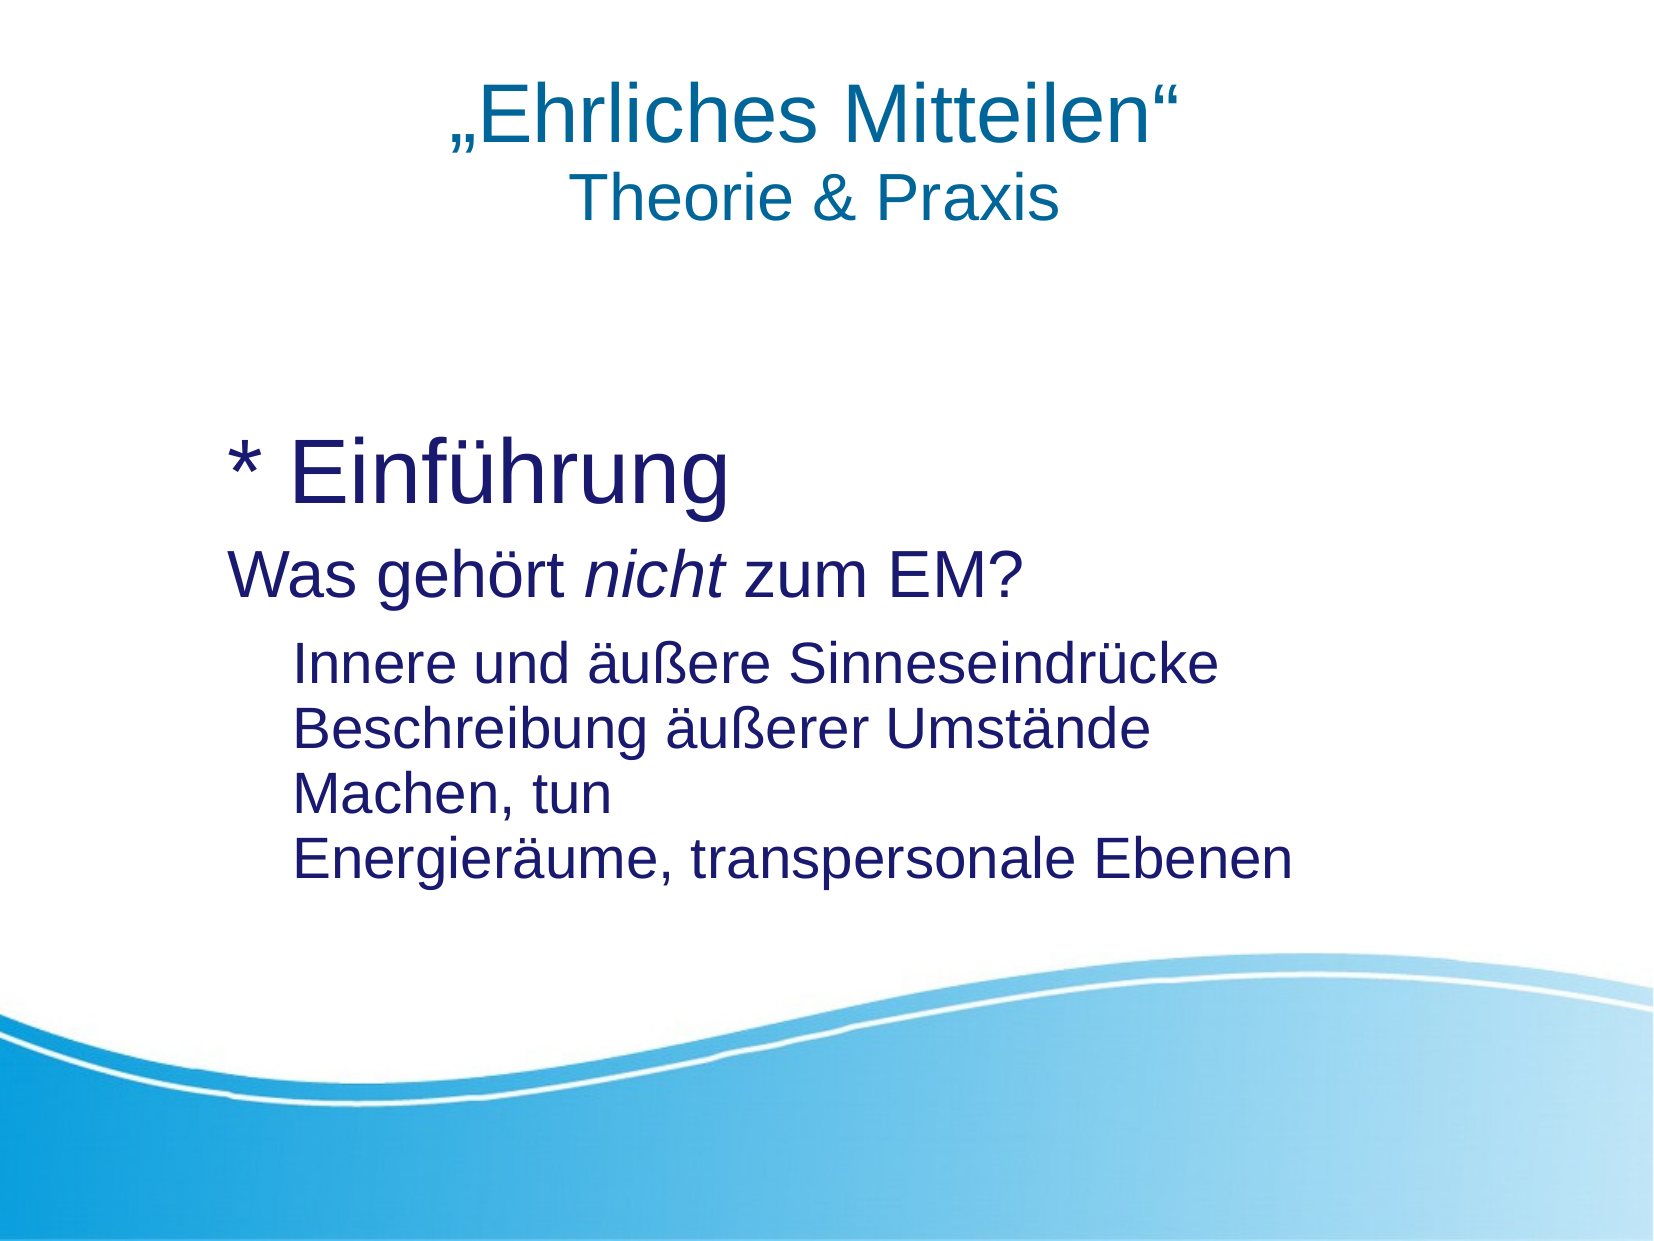

# „Ehrliches Mitteilen“ Theorie & Praxis
* Einführung
Was gehört nicht zum EM?
 Innere und äußere Sinneseindrücke
 Beschreibung äußerer Umstände
 Machen, tun
 Energieräume, transpersonale Ebenen